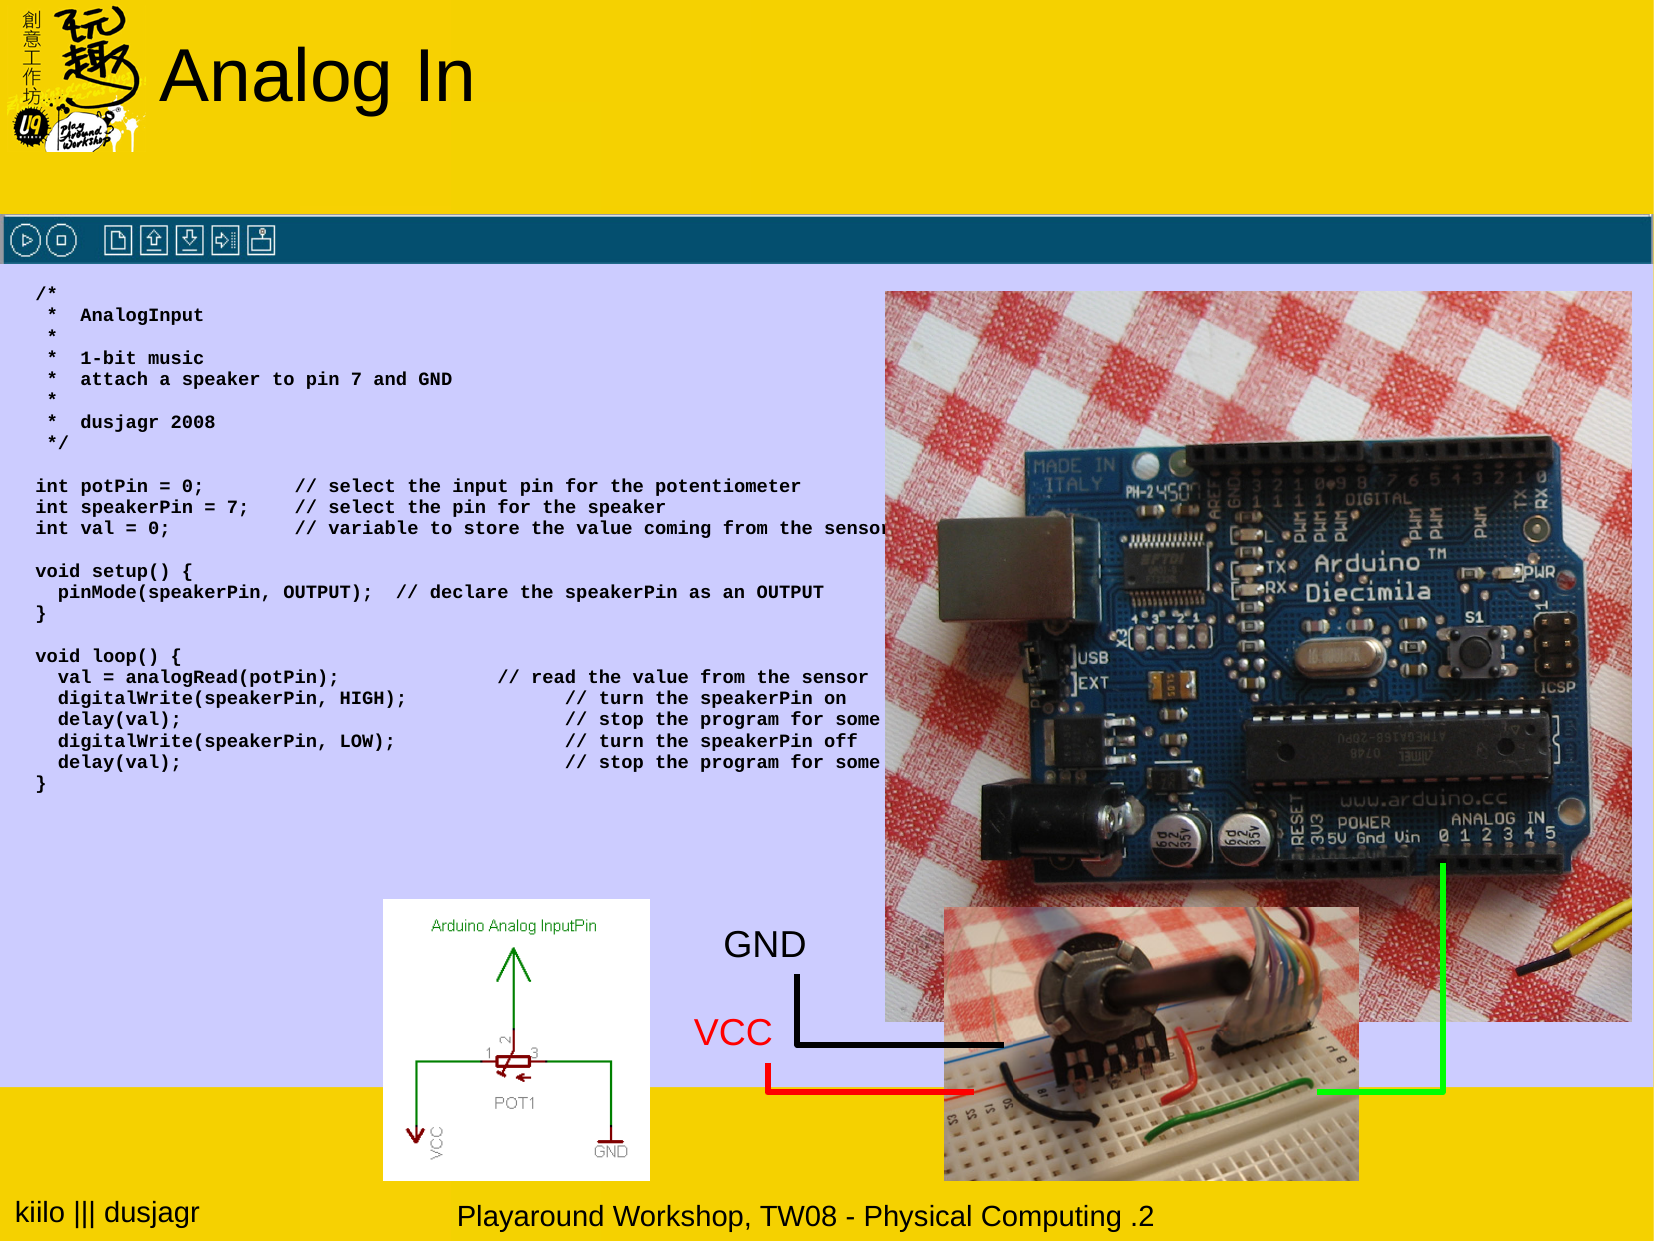

# Analog In
/*
 * AnalogInput
 *
 * 1-bit music
 * attach a speaker to pin 7 and GND
 *
 * dusjagr 2008
 */
int potPin = 0; // select the input pin for the potentiometer
int speakerPin = 7; // select the pin for the speaker
int val = 0; // variable to store the value coming from the sensor
void setup() {
 pinMode(speakerPin, OUTPUT); // declare the speakerPin as an OUTPUT
}
void loop() {
 val = analogRead(potPin); // read the value from the sensor
 digitalWrite(speakerPin, HIGH); // turn the speakerPin on
 delay(val); // stop the program for some time
 digitalWrite(speakerPin, LOW); // turn the speakerPin off
 delay(val); // stop the program for some time
}
GND
VCC
Playaround Workshop, TW08 - Physical Computing .2